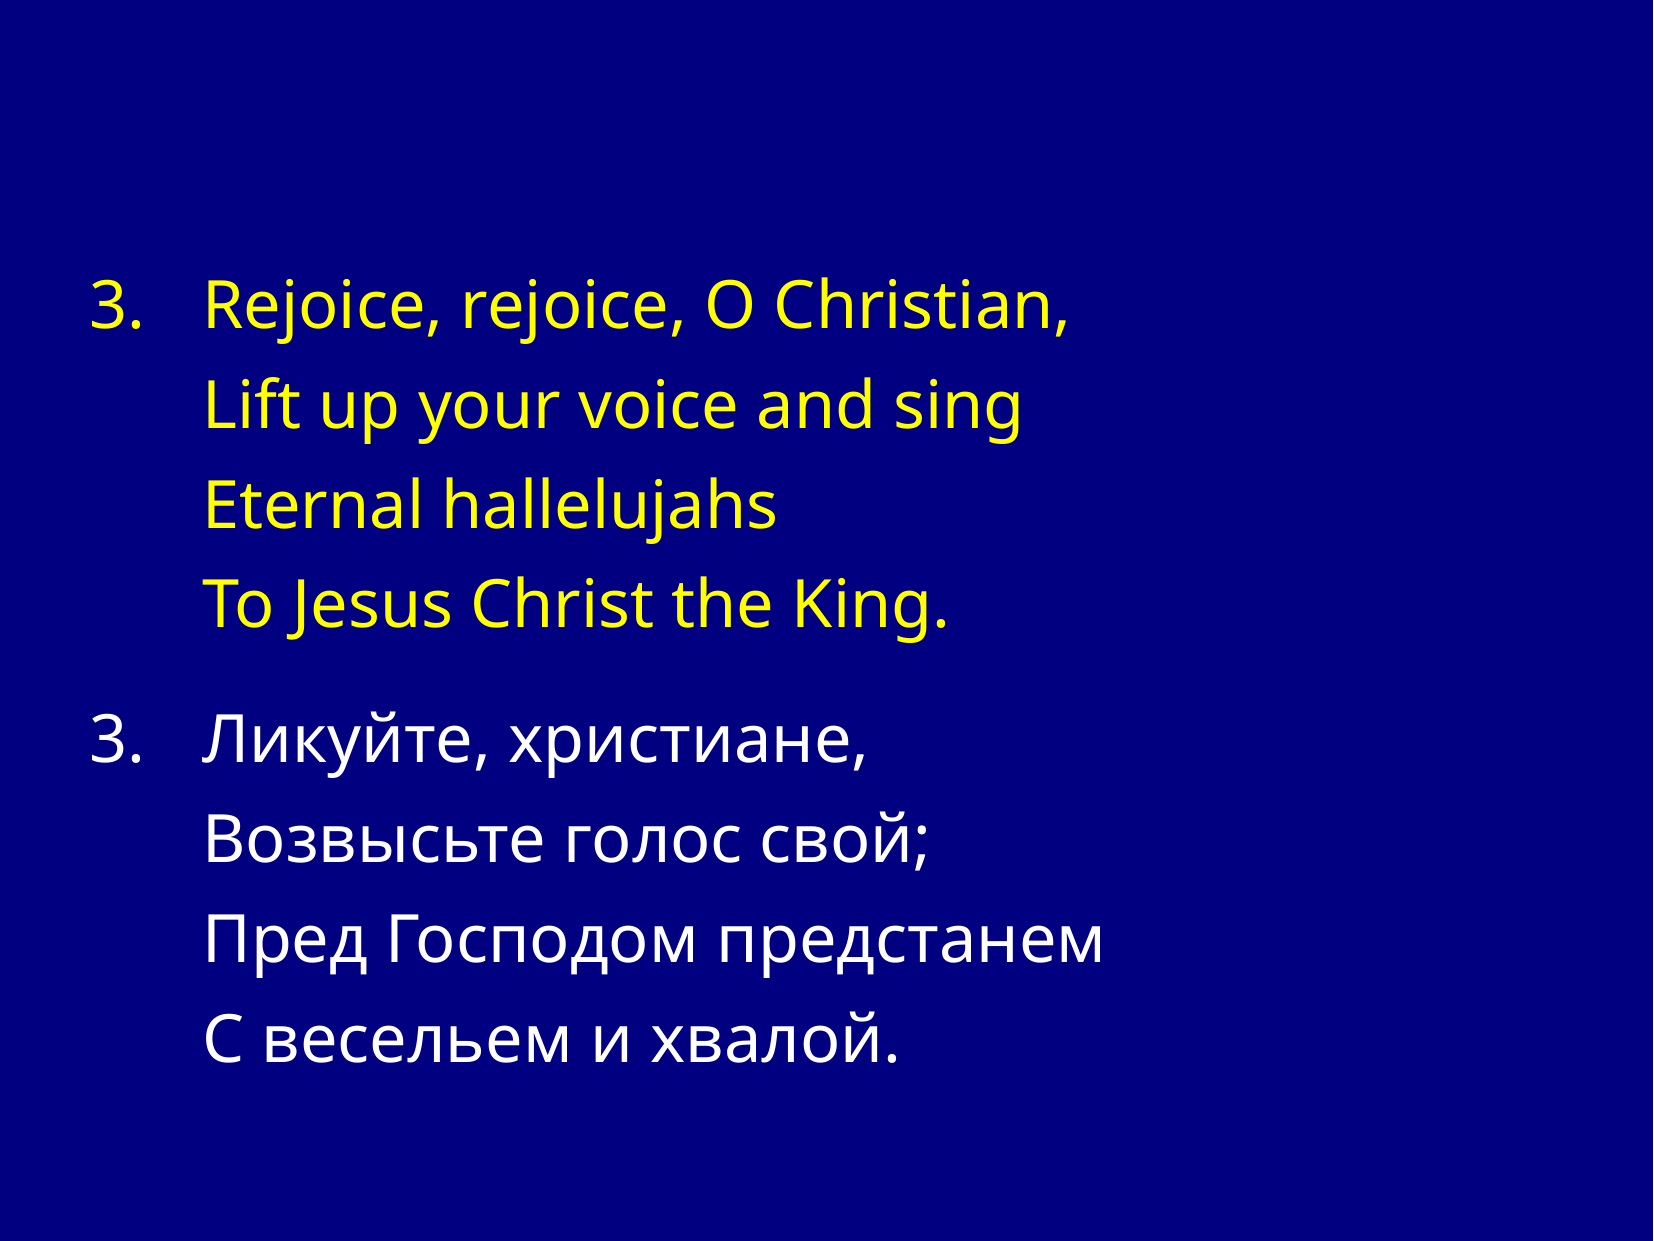

3.	Rejoice, rejoice, O Christian,
	Lift up your voice and sing
	Eternal hallelujahs
	To Jesus Christ the King.
3.	Ликуйте, христиане,
	Возвысьте голос свой;
	Пред Господом предстанем
	С весельем и хвалой.